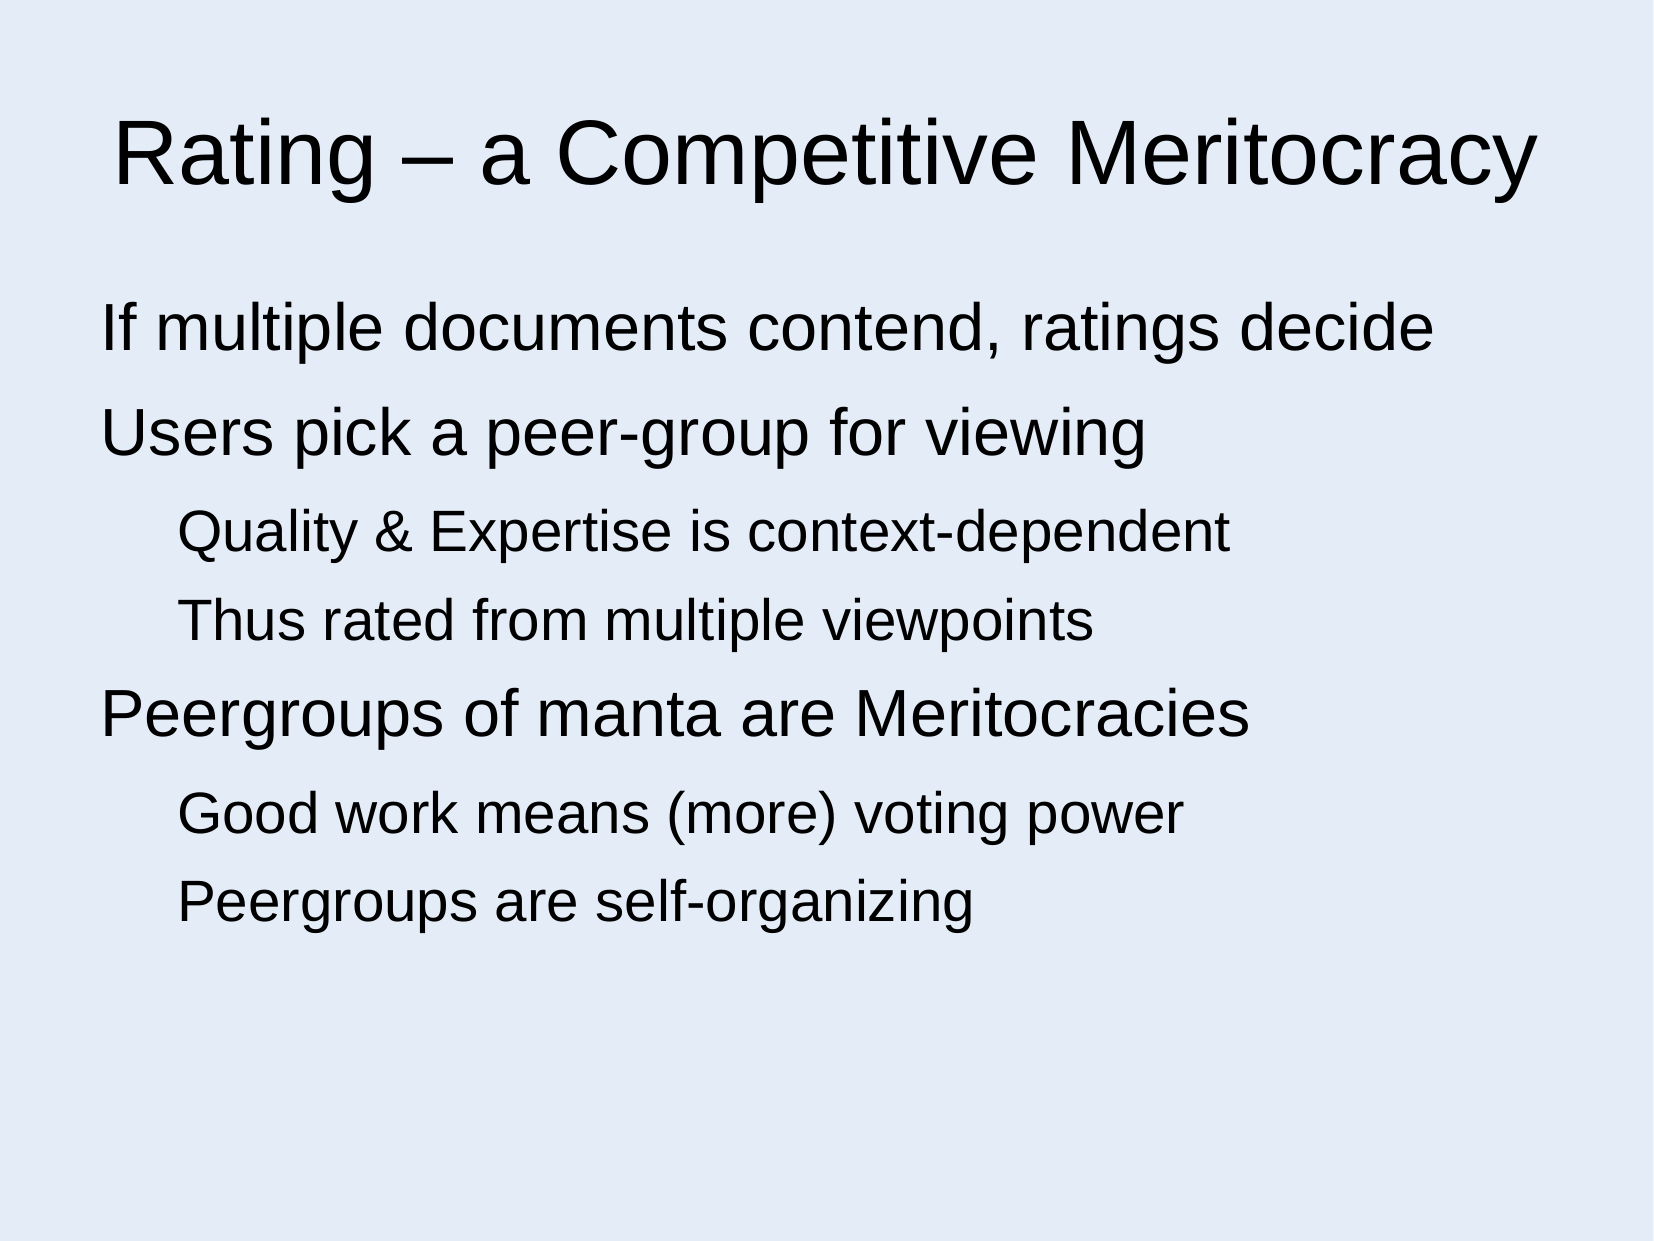

# Rating – a Competitive Meritocracy
If multiple documents contend, ratings decide
Users pick a peer-group for viewing
Quality & Expertise is context-dependent
Thus rated from multiple viewpoints
Peergroups of manta are Meritocracies
Good work means (more) voting power
Peergroups are self-organizing